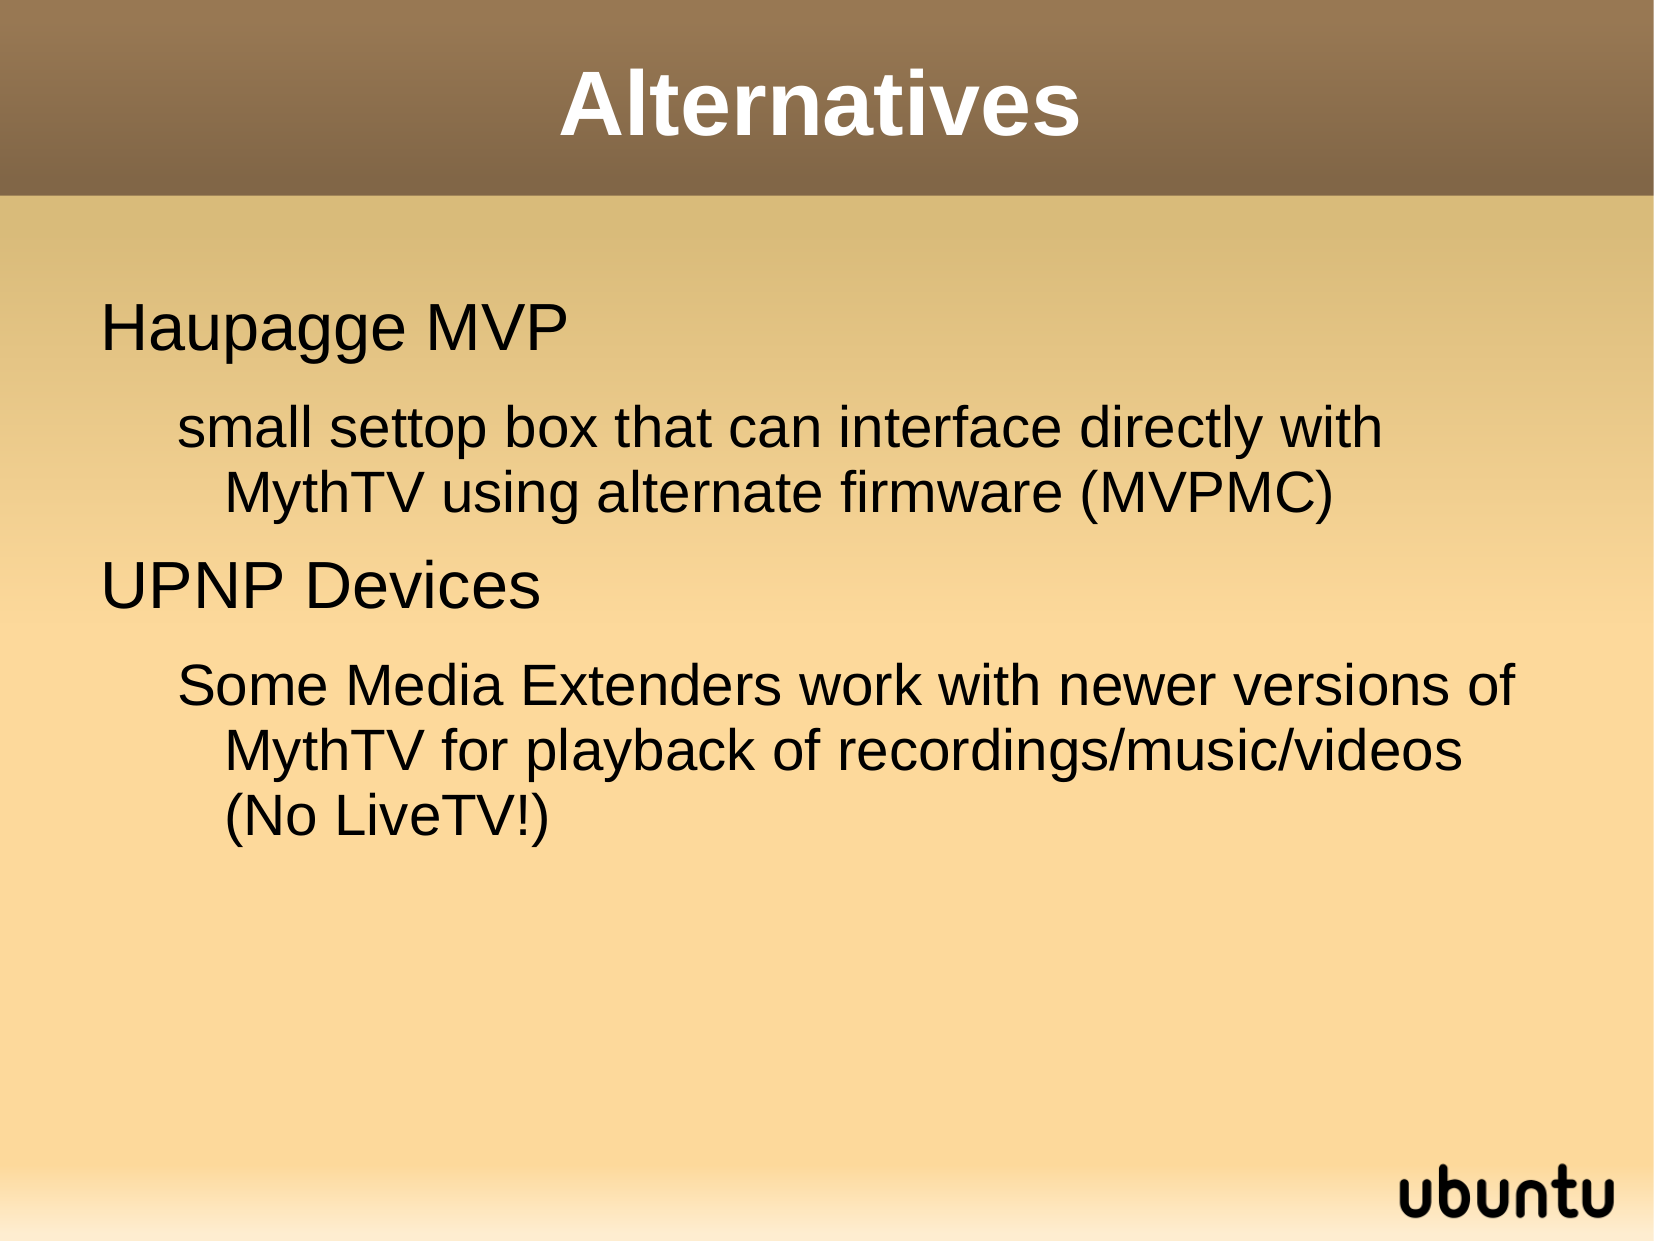

# Alternatives
Haupagge MVP
small settop box that can interface directly with MythTV using alternate firmware (MVPMC)
UPNP Devices
Some Media Extenders work with newer versions of MythTV for playback of recordings/music/videos (No LiveTV!)